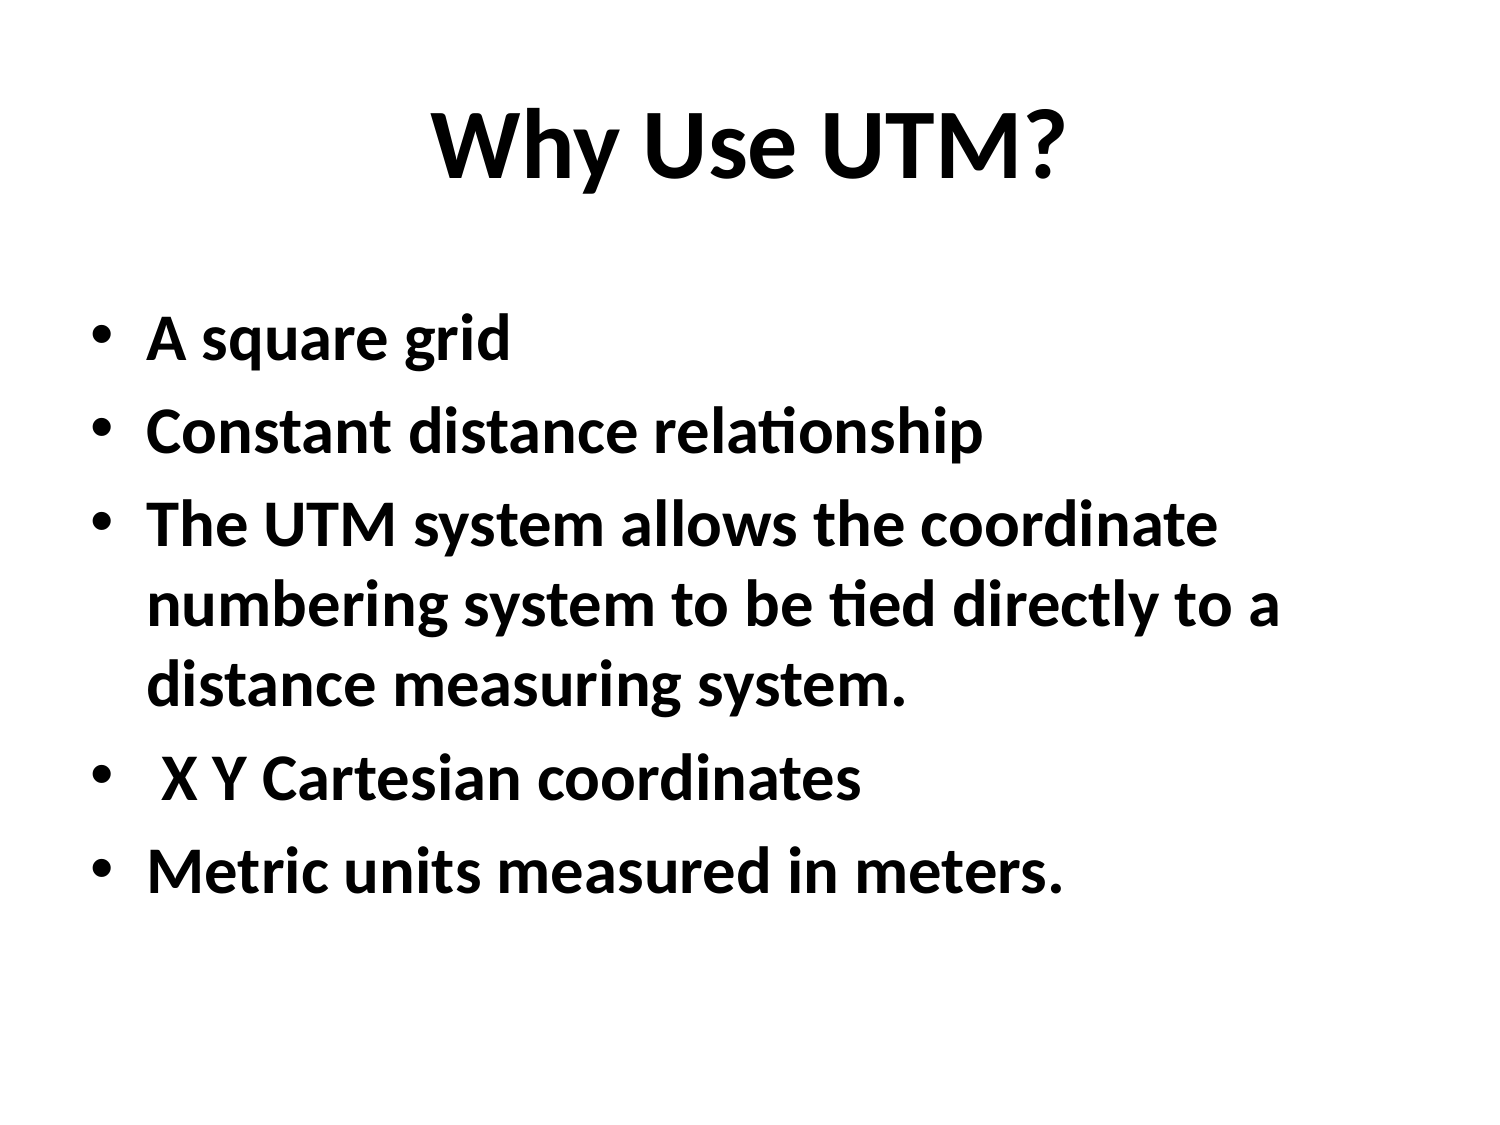

# Why Use UTM?
A square grid
Constant distance relationship
The UTM system allows the coordinate numbering system to be tied directly to a distance measuring system.
 X Y Cartesian coordinates
Metric units measured in meters.